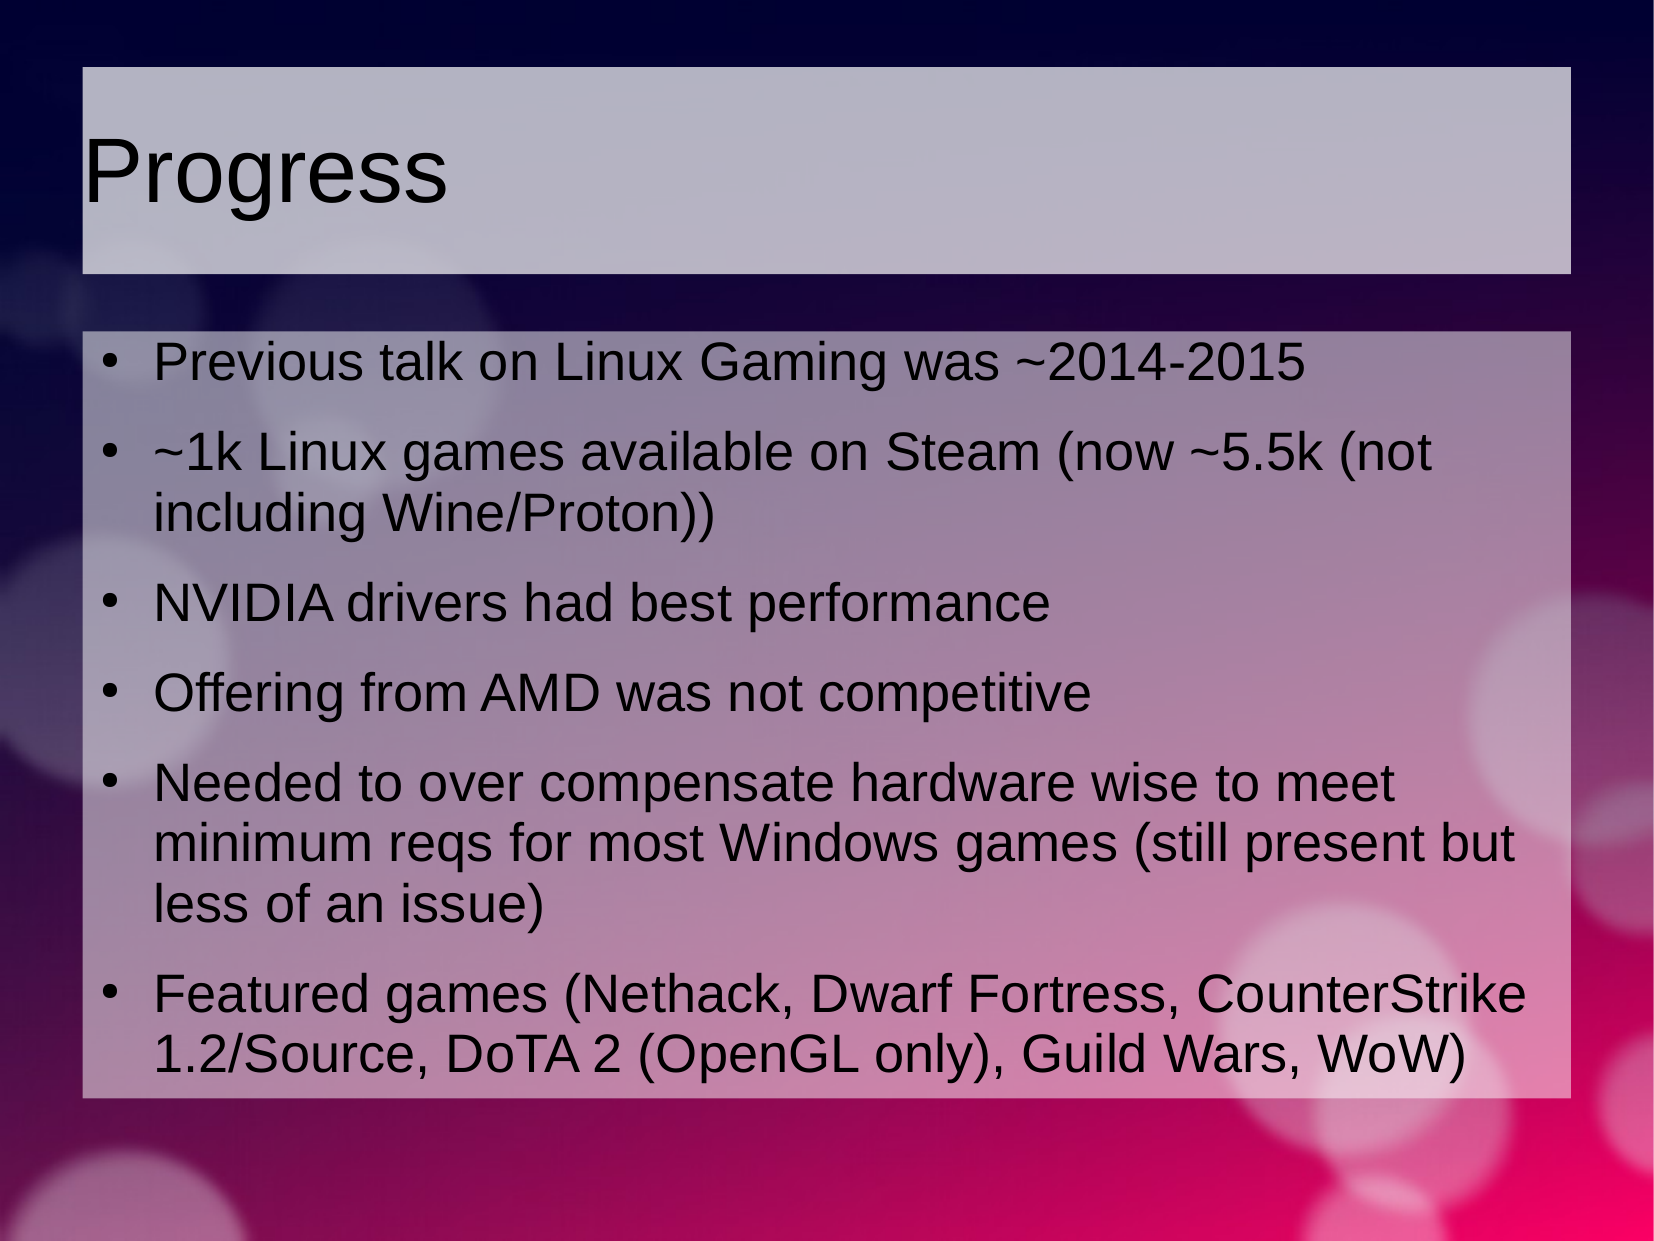

# Progress
Previous talk on Linux Gaming was ~2014-2015
~1k Linux games available on Steam (now ~5.5k (not including Wine/Proton))
NVIDIA drivers had best performance
Offering from AMD was not competitive
Needed to over compensate hardware wise to meet minimum reqs for most Windows games (still present but less of an issue)
Featured games (Nethack, Dwarf Fortress, CounterStrike 1.2/Source, DoTA 2 (OpenGL only), Guild Wars, WoW)